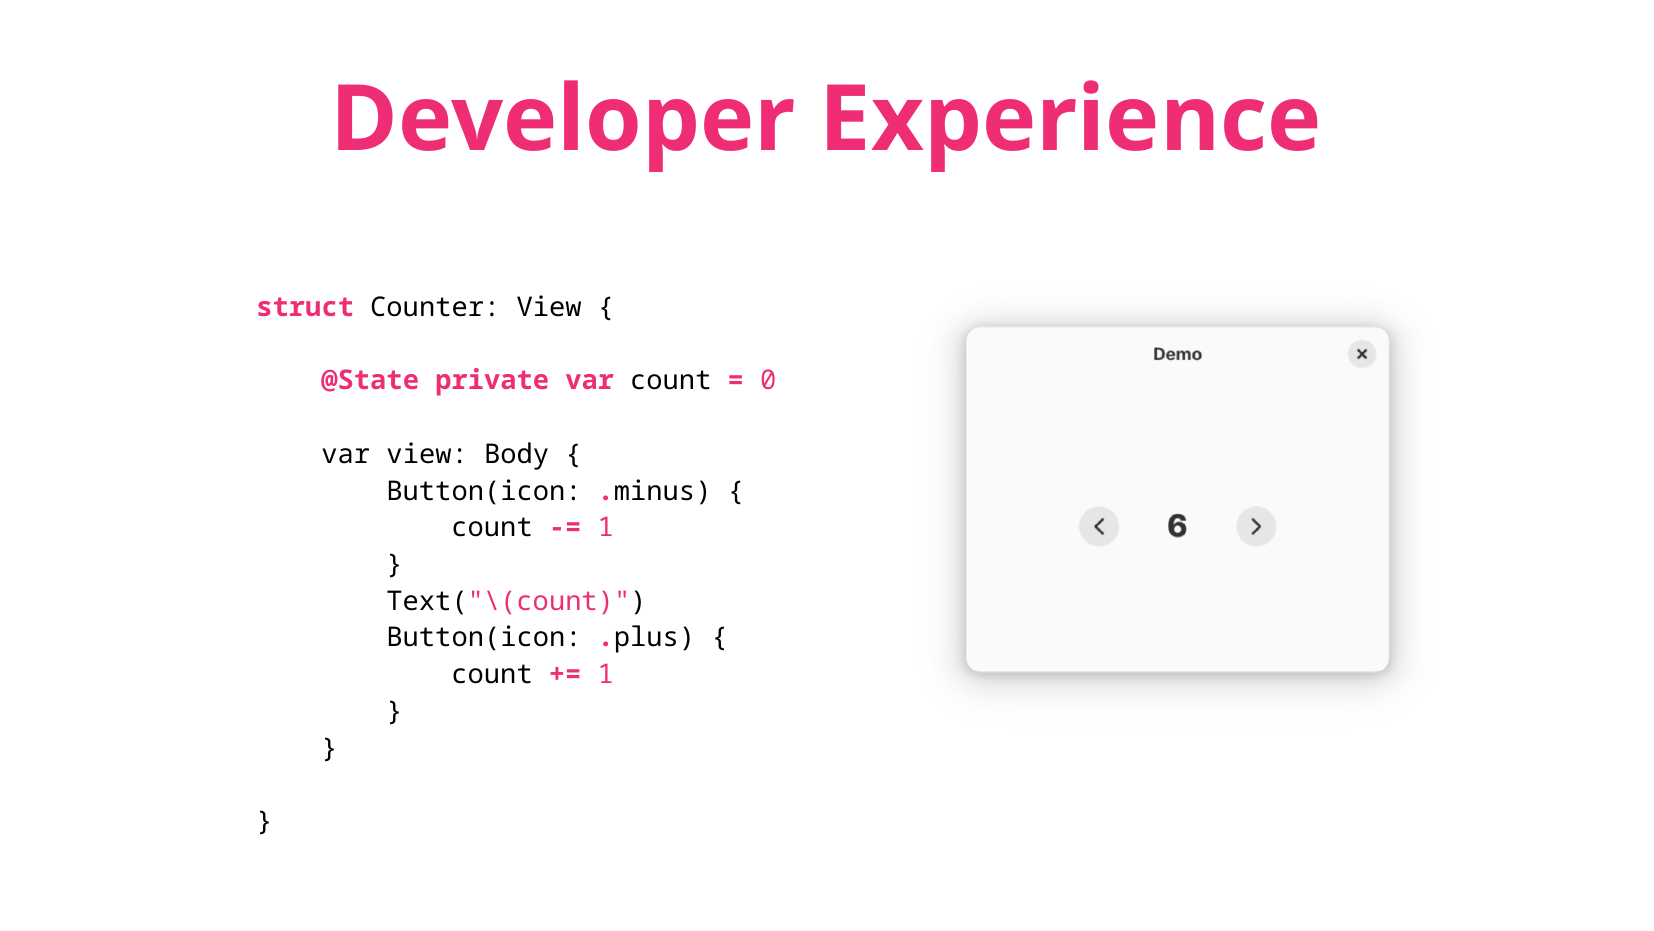

# Developer Experience
struct Counter: View {
 @State private var count = 0
 var view: Body {
 Button(icon: .minus) {
 count -= 1
 }
 Text("\(count)")
 Button(icon: .plus) {
 count += 1
 }
 }
}